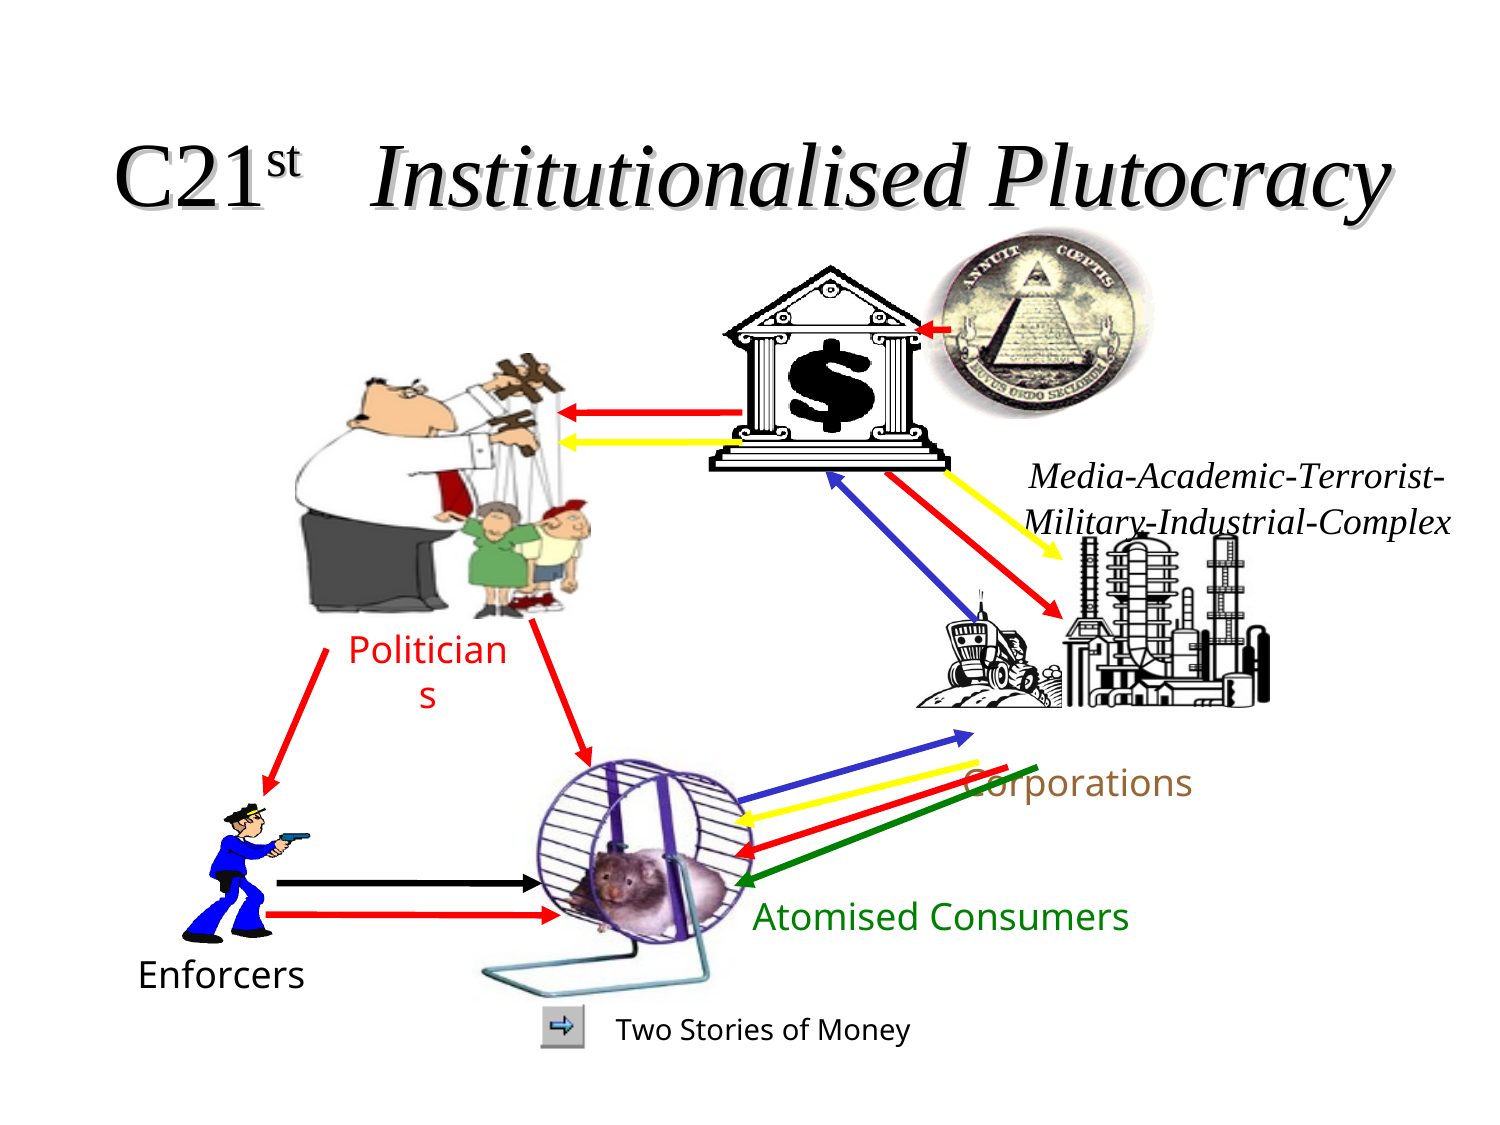

# C21st Institutionalised Plutocracy
Media-Academic-Terrorist-Military-Industrial-Complex
c
 Corporations
 Atomised Consumers
Politicians
Enforcers
 Two Stories of Money